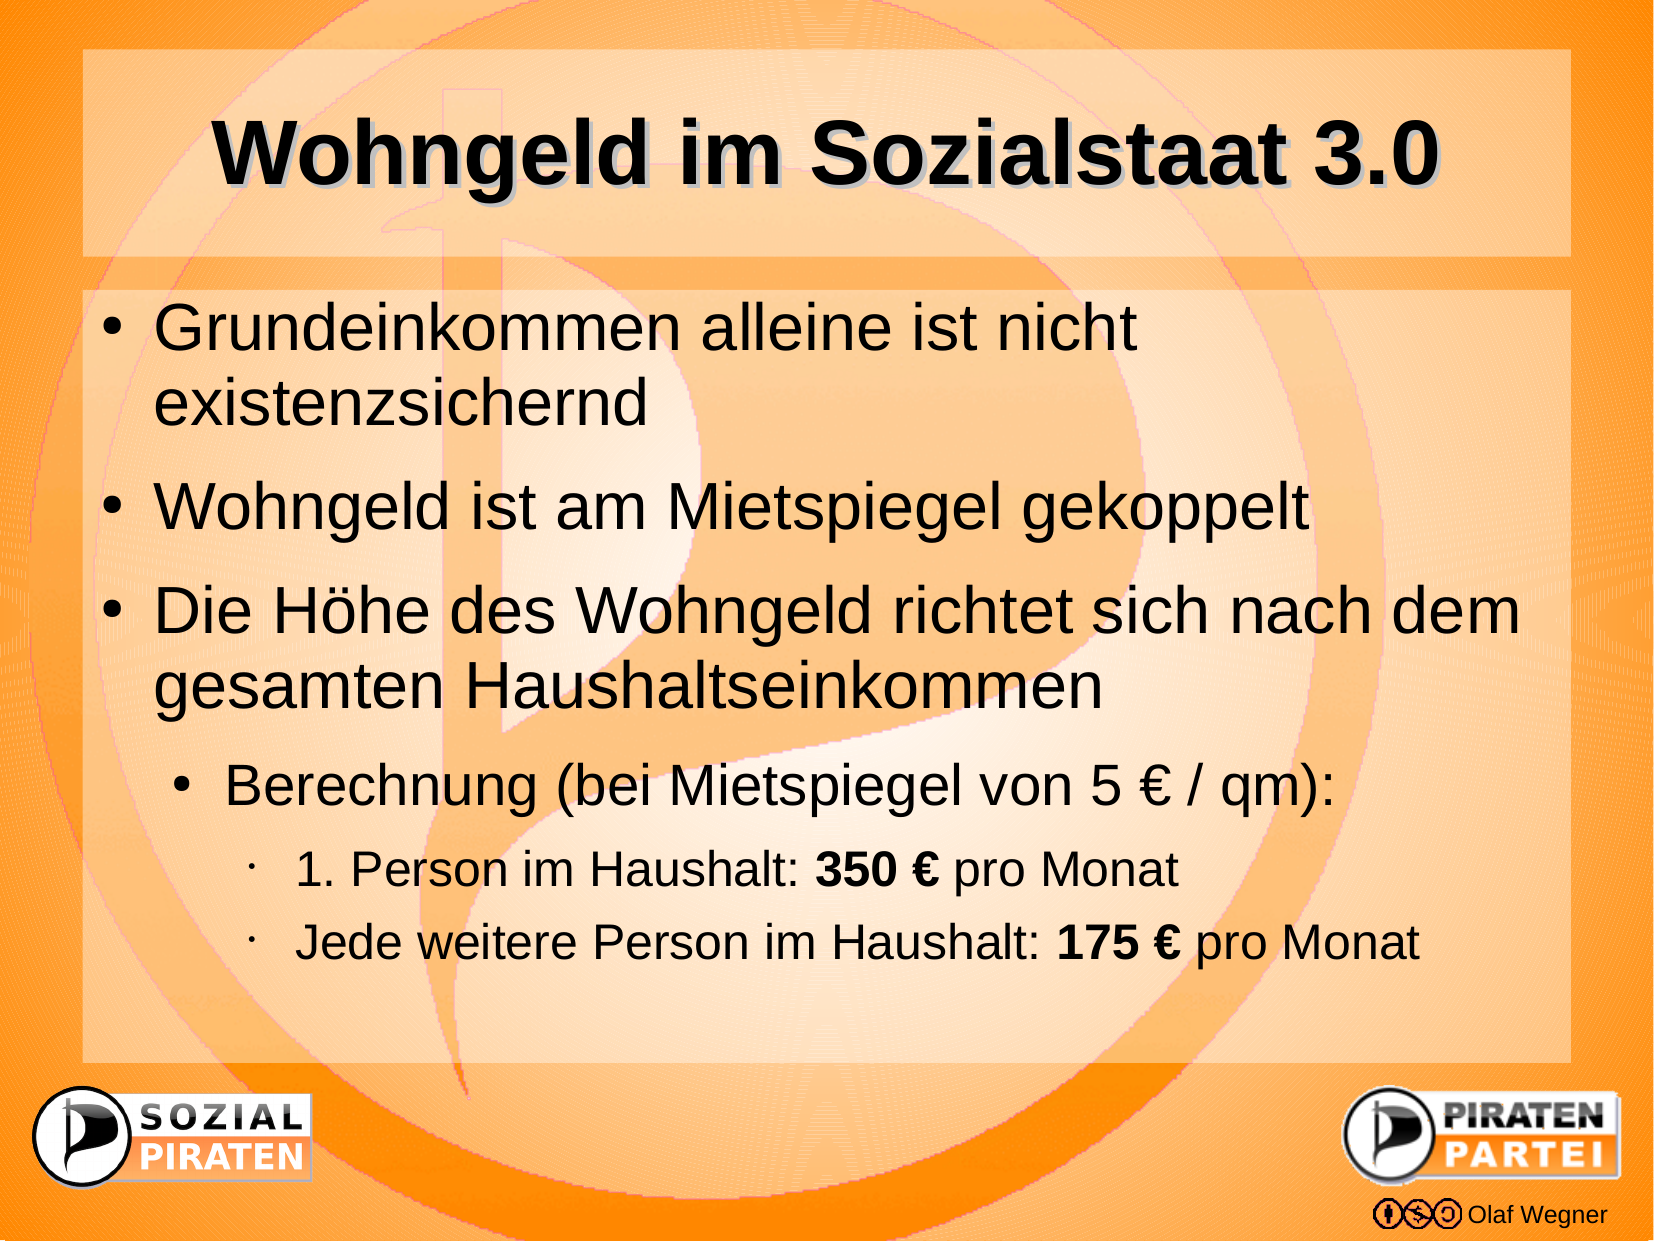

Wohngeld im Sozialstaat 3.0
# Grundeinkommen alleine ist nicht existenzsichernd
Wohngeld ist am Mietspiegel gekoppelt
Die Höhe des Wohngeld richtet sich nach dem gesamten Haushaltseinkommen
Berechnung (bei Mietspiegel von 5 € / qm):
1. Person im Haushalt: 350 € pro Monat
Jede weitere Person im Haushalt: 175 € pro Monat
Olaf Wegner